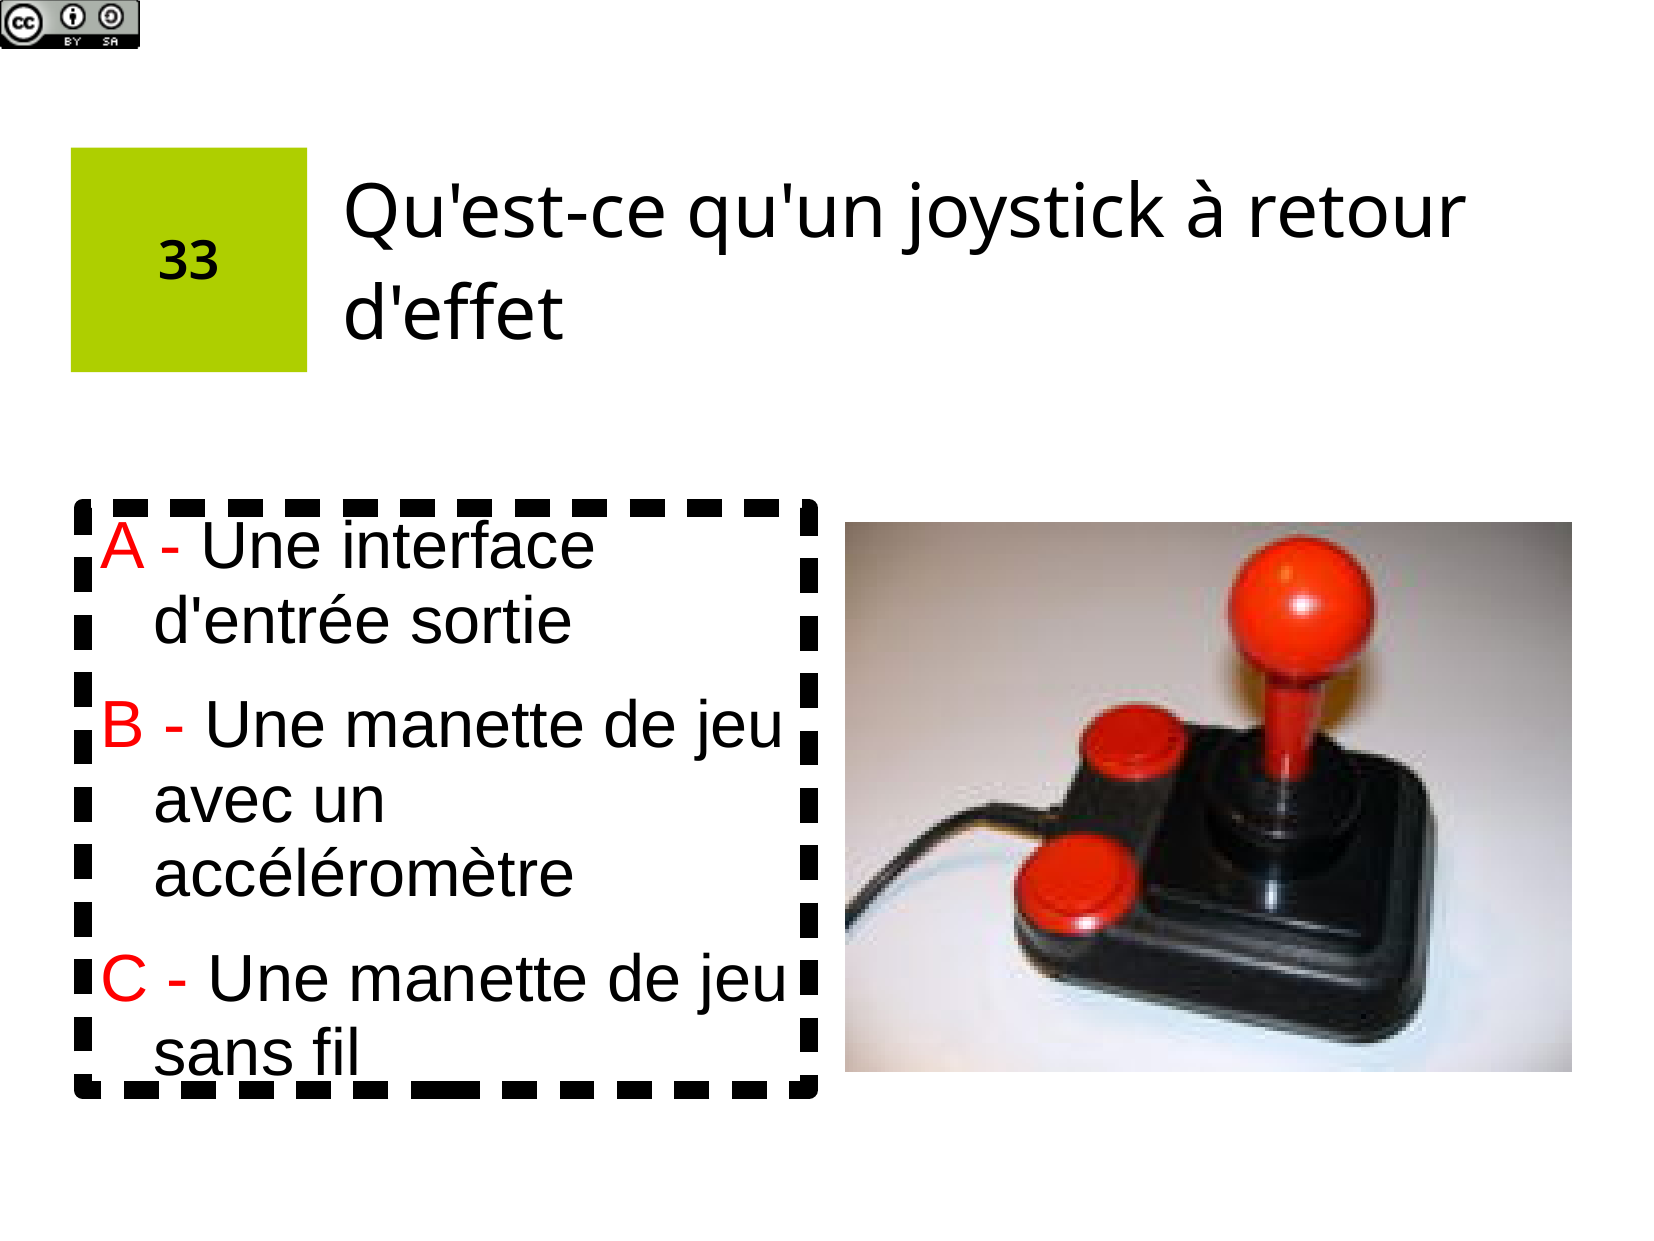

# Qu'est-ce qu'un joystick à retour d'effet
33
Une interface d'entrée sortie
Une manette de jeu avec un accéléromètre
Une manette de jeu sans fil